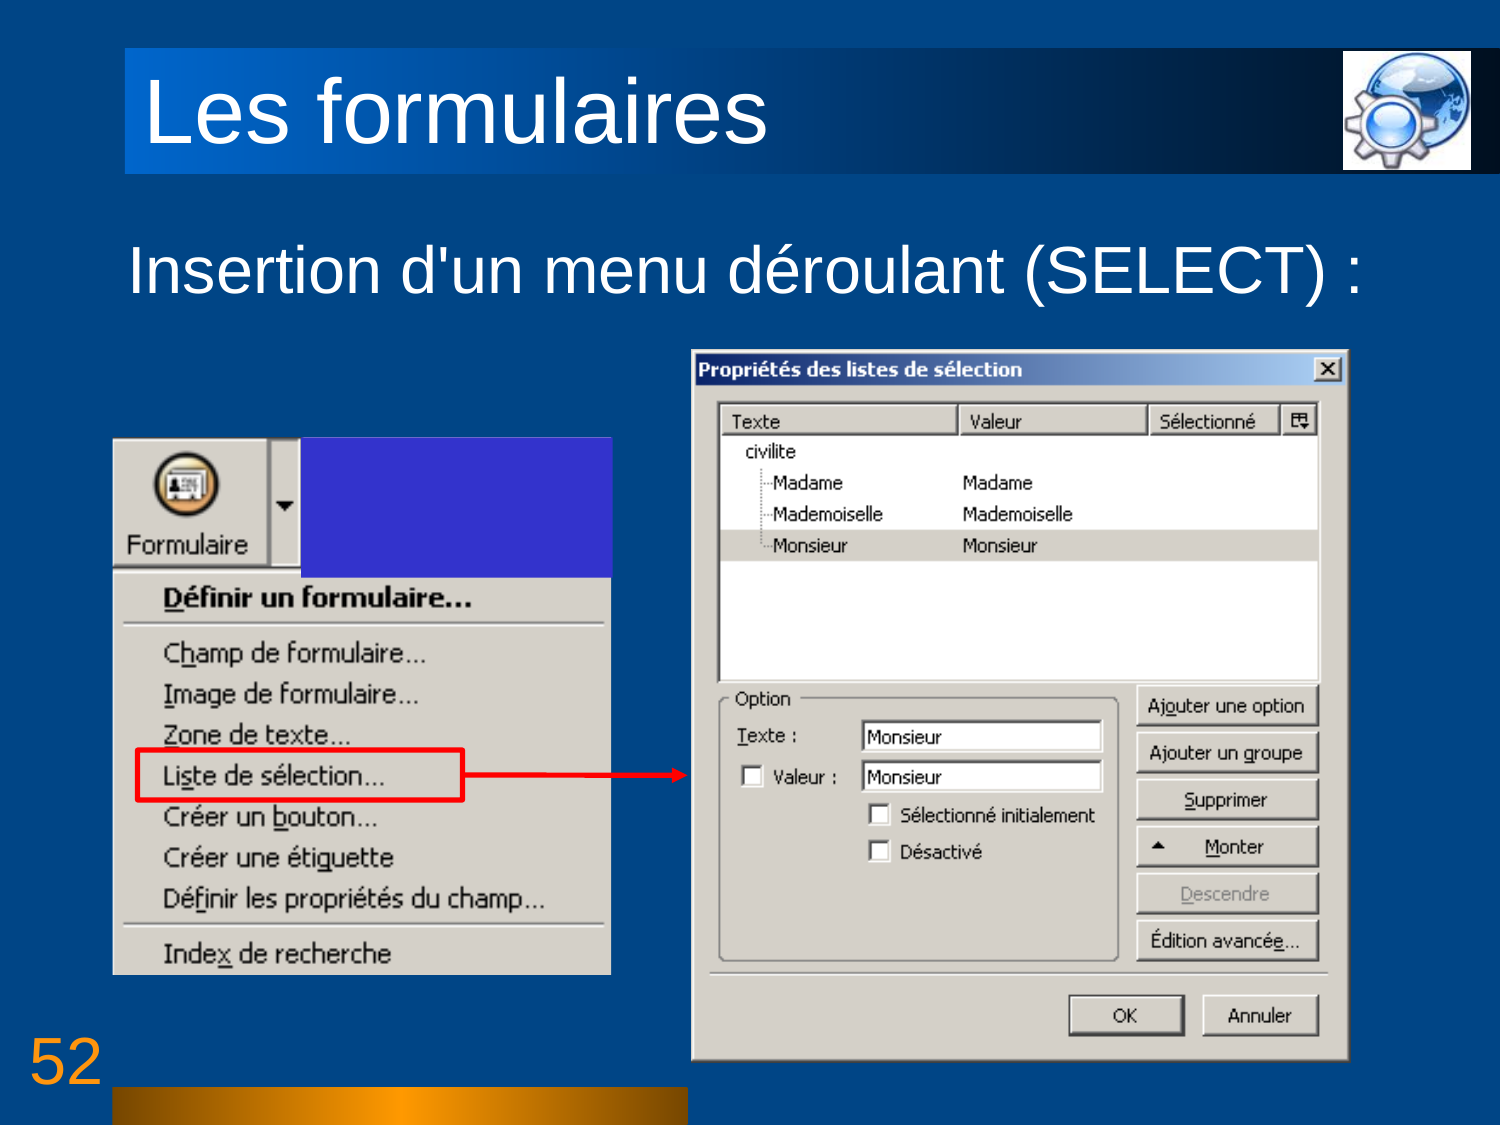

Les formulaires
# Insertion d'un menu déroulant (SELECT) :